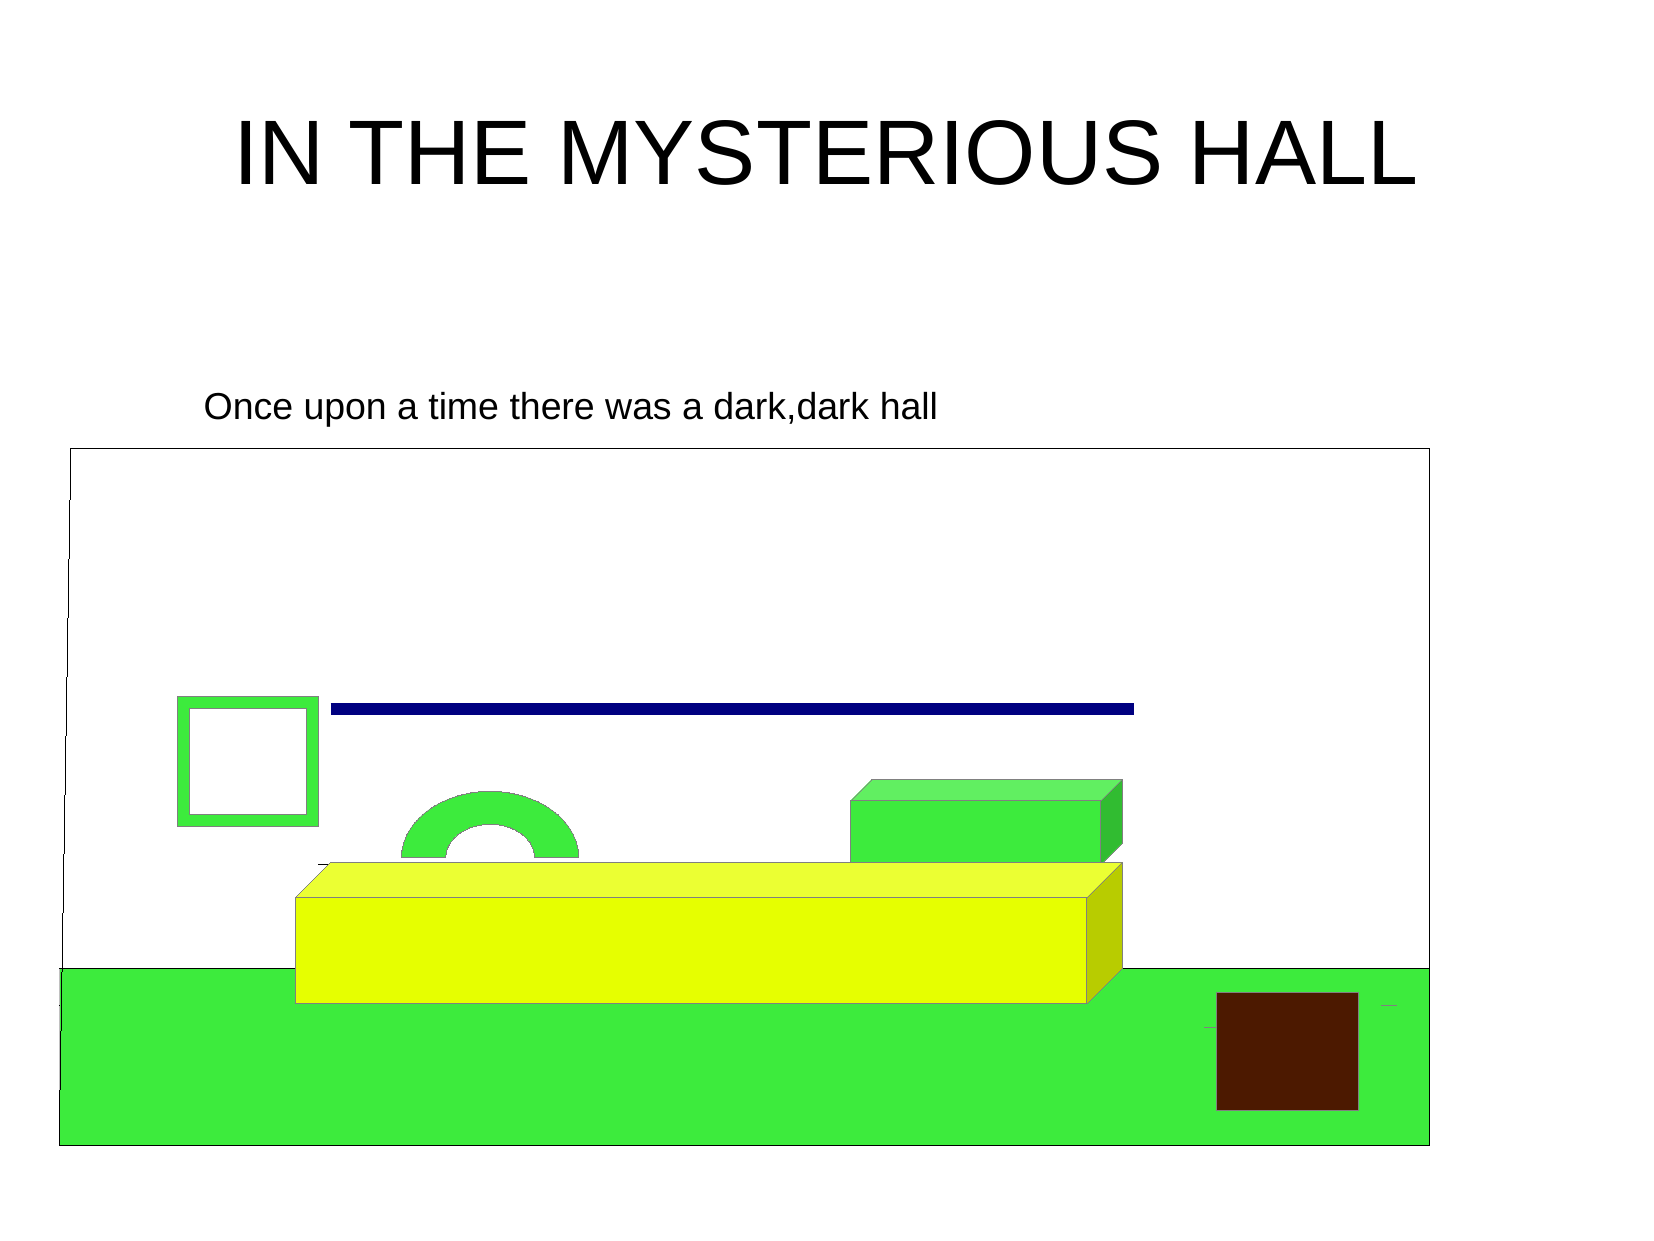

# IN THE MYSTERIOUS HALL
Once upon a time there was a dark,dark hall